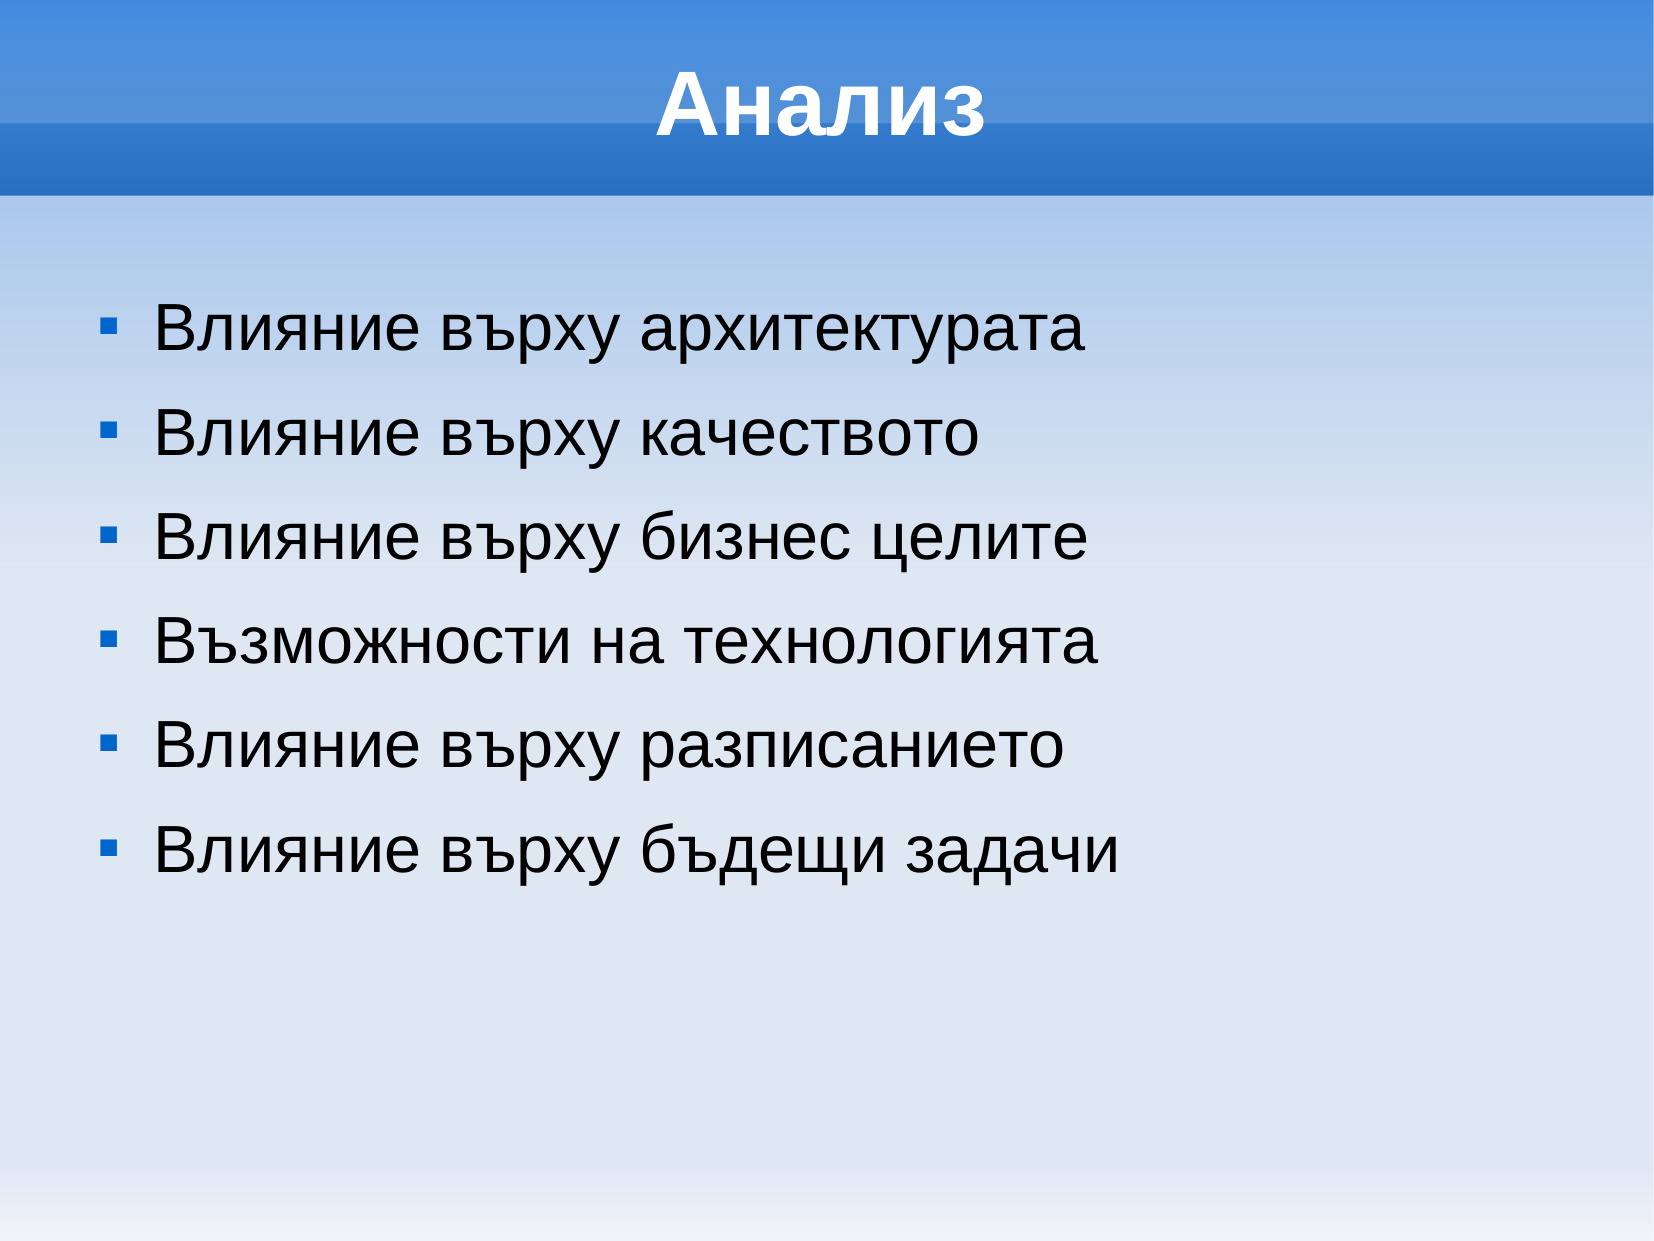

# Анализ
Влияние върху архитектурата
Влияние върху качеството
Влияние върху бизнес целите
Възможности на технологията
Влияние върху разписанието
Влияние върху бъдещи задачи